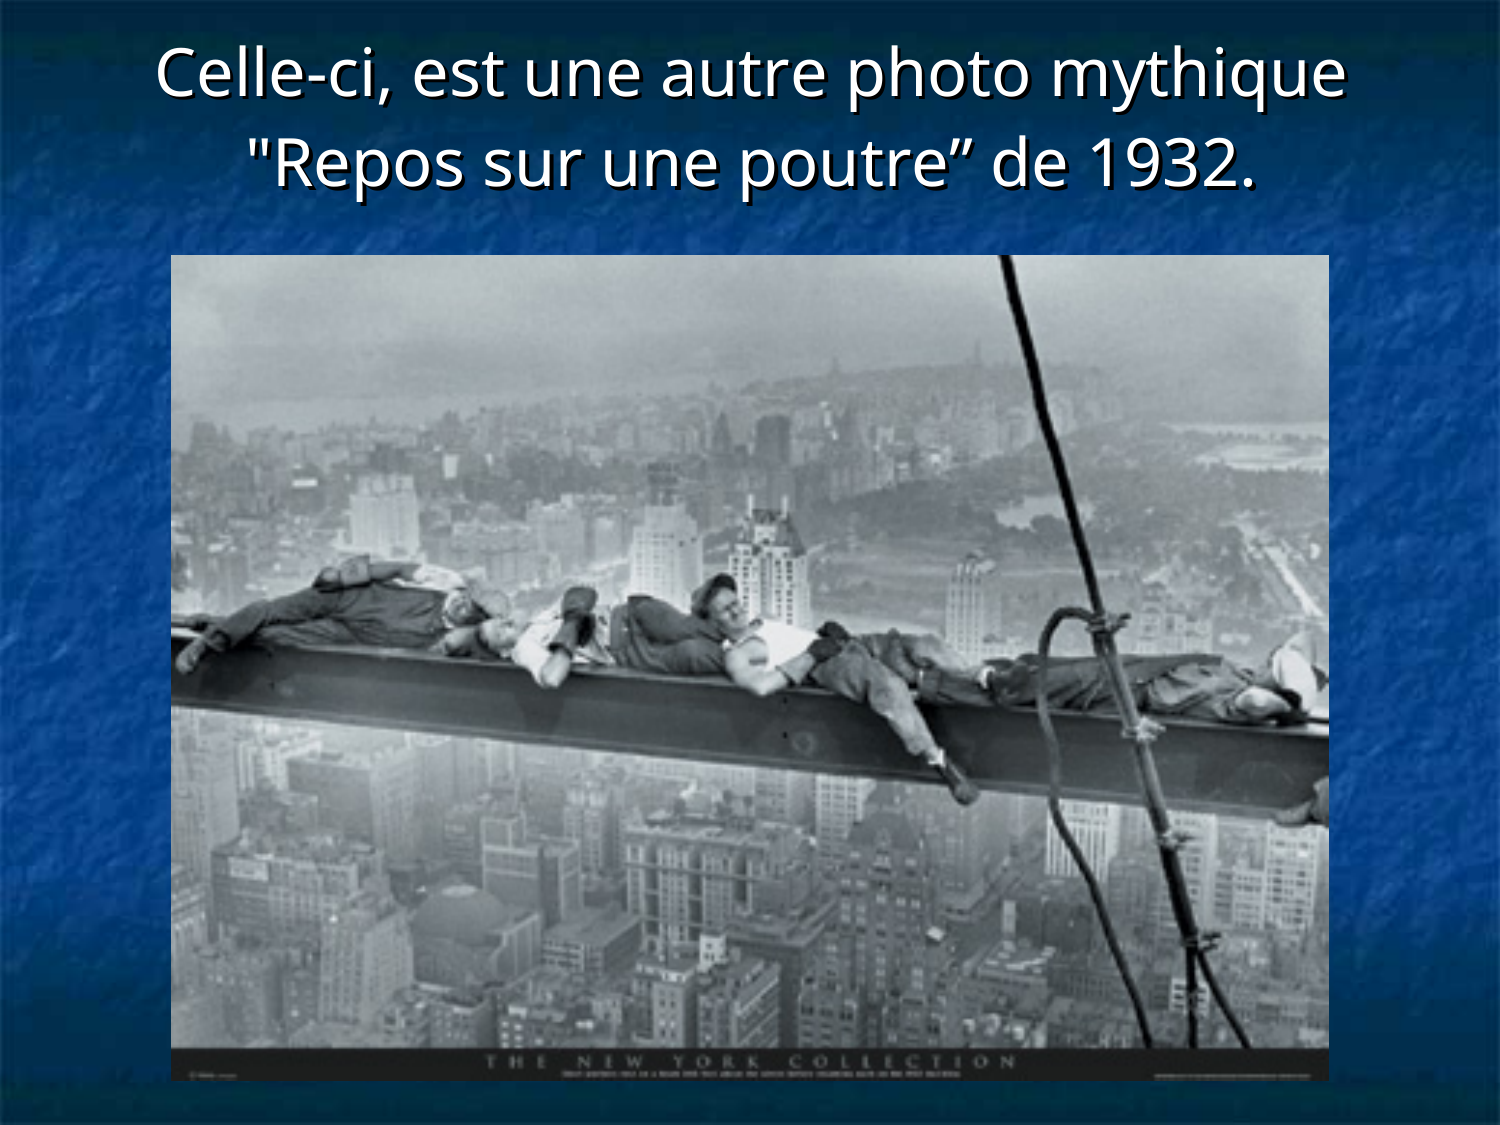

# Celle-ci, est une autre photo mythique "Repos sur une poutre” de 1932.